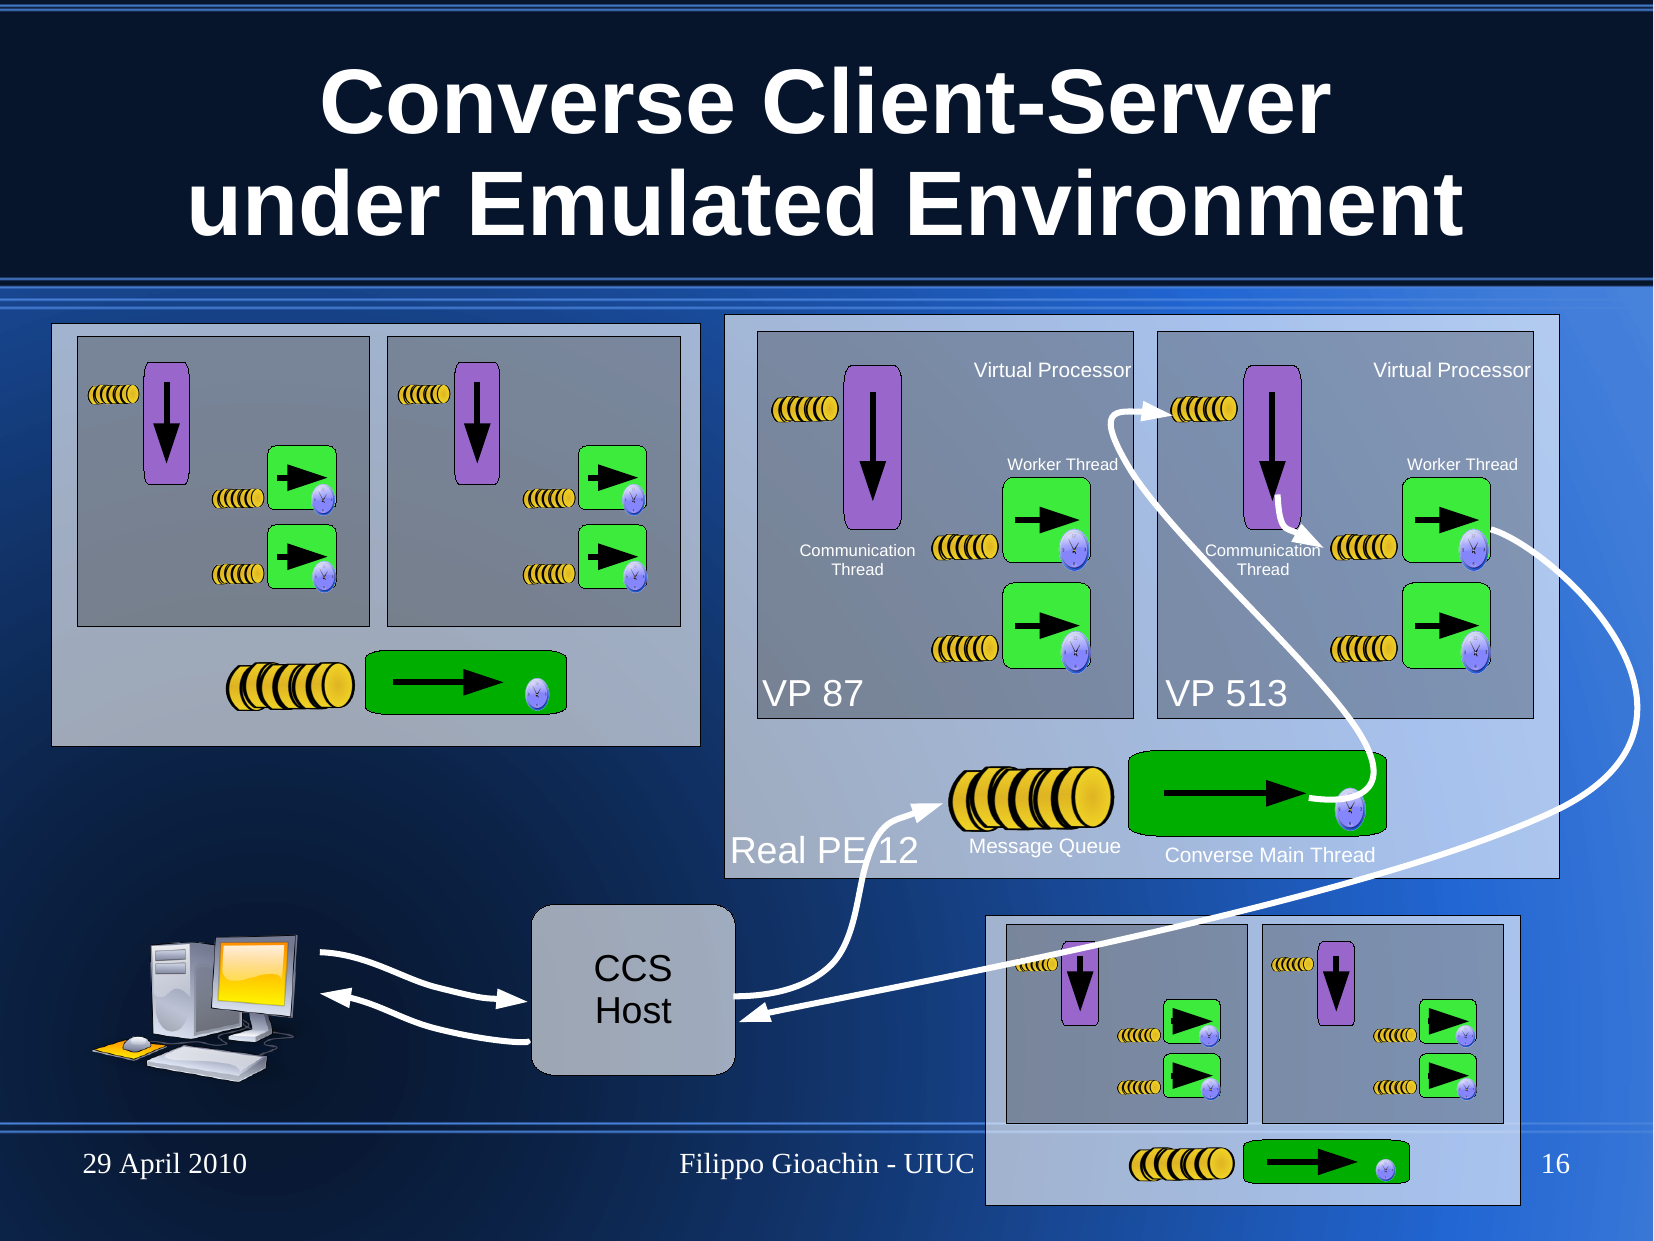

# Converse Client-Server under Emulated Environment
Virtual Processor
Worker Thread
Communication
Thread
Virtual Processor
Worker Thread
Communication
Thread
Message Queue
Converse Main Thread
VP 513
VP 87
Real PE 12
CCS
Host
29 April 2010
Filippo Gioachin - UIUC
16